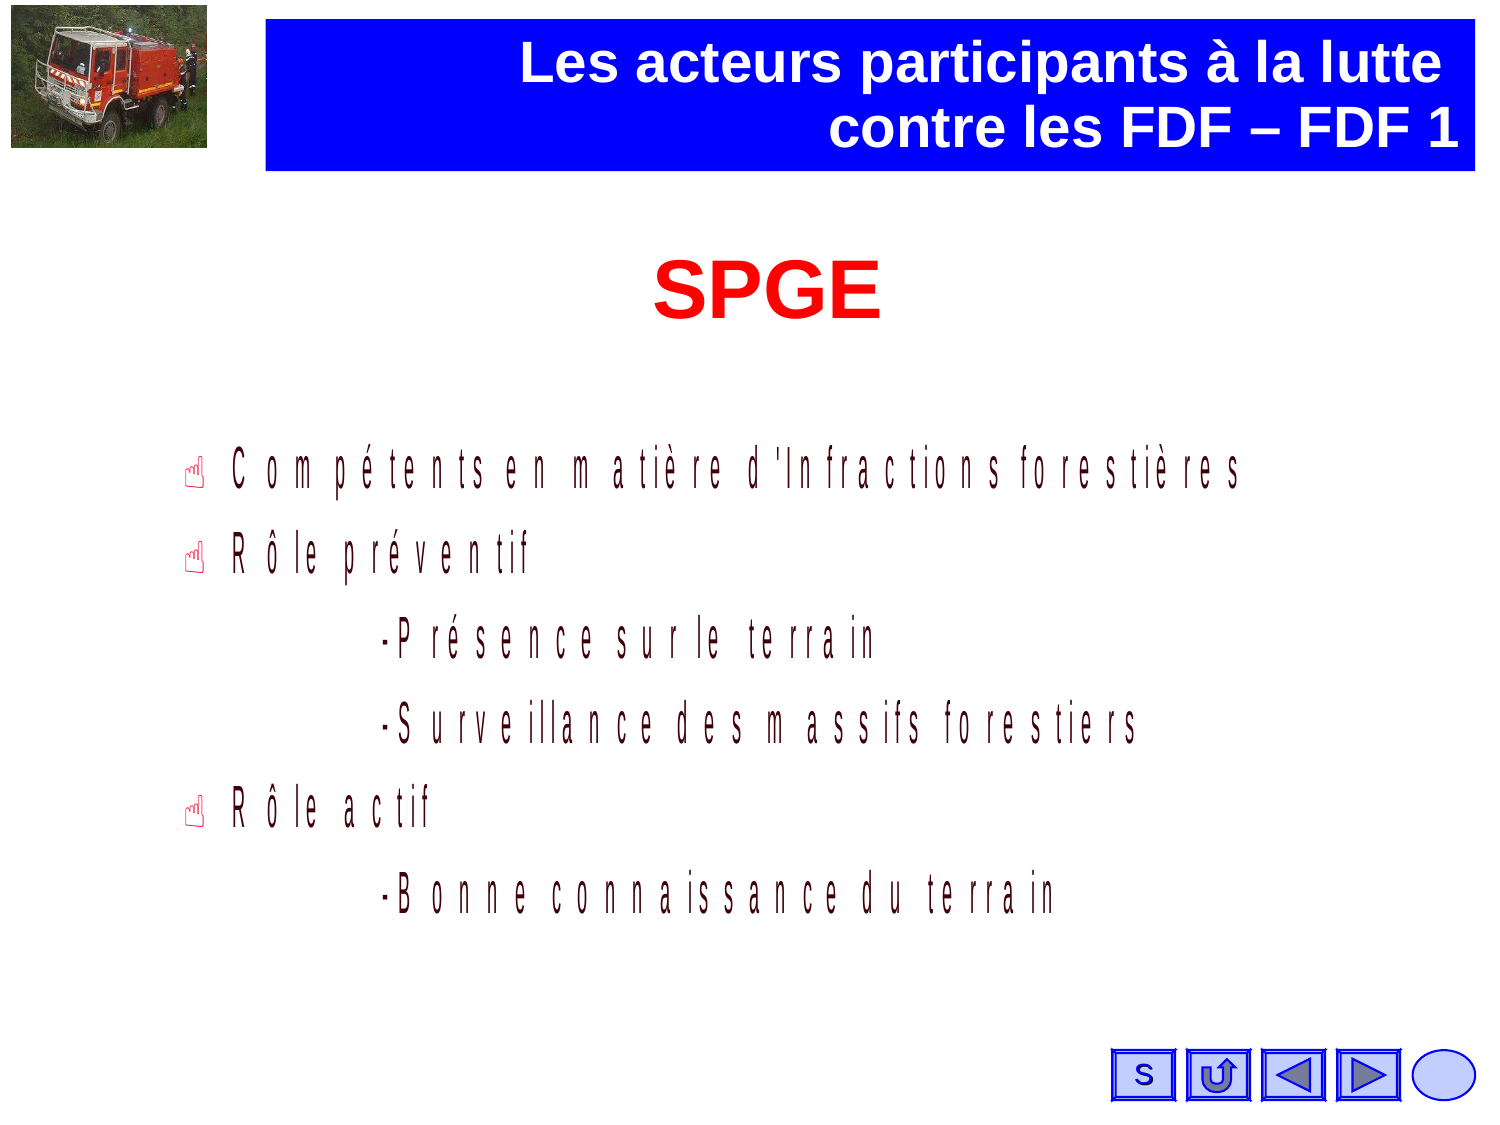

Les acteurs participants à la lutte
contre les FDF – FDF 1
SPGE